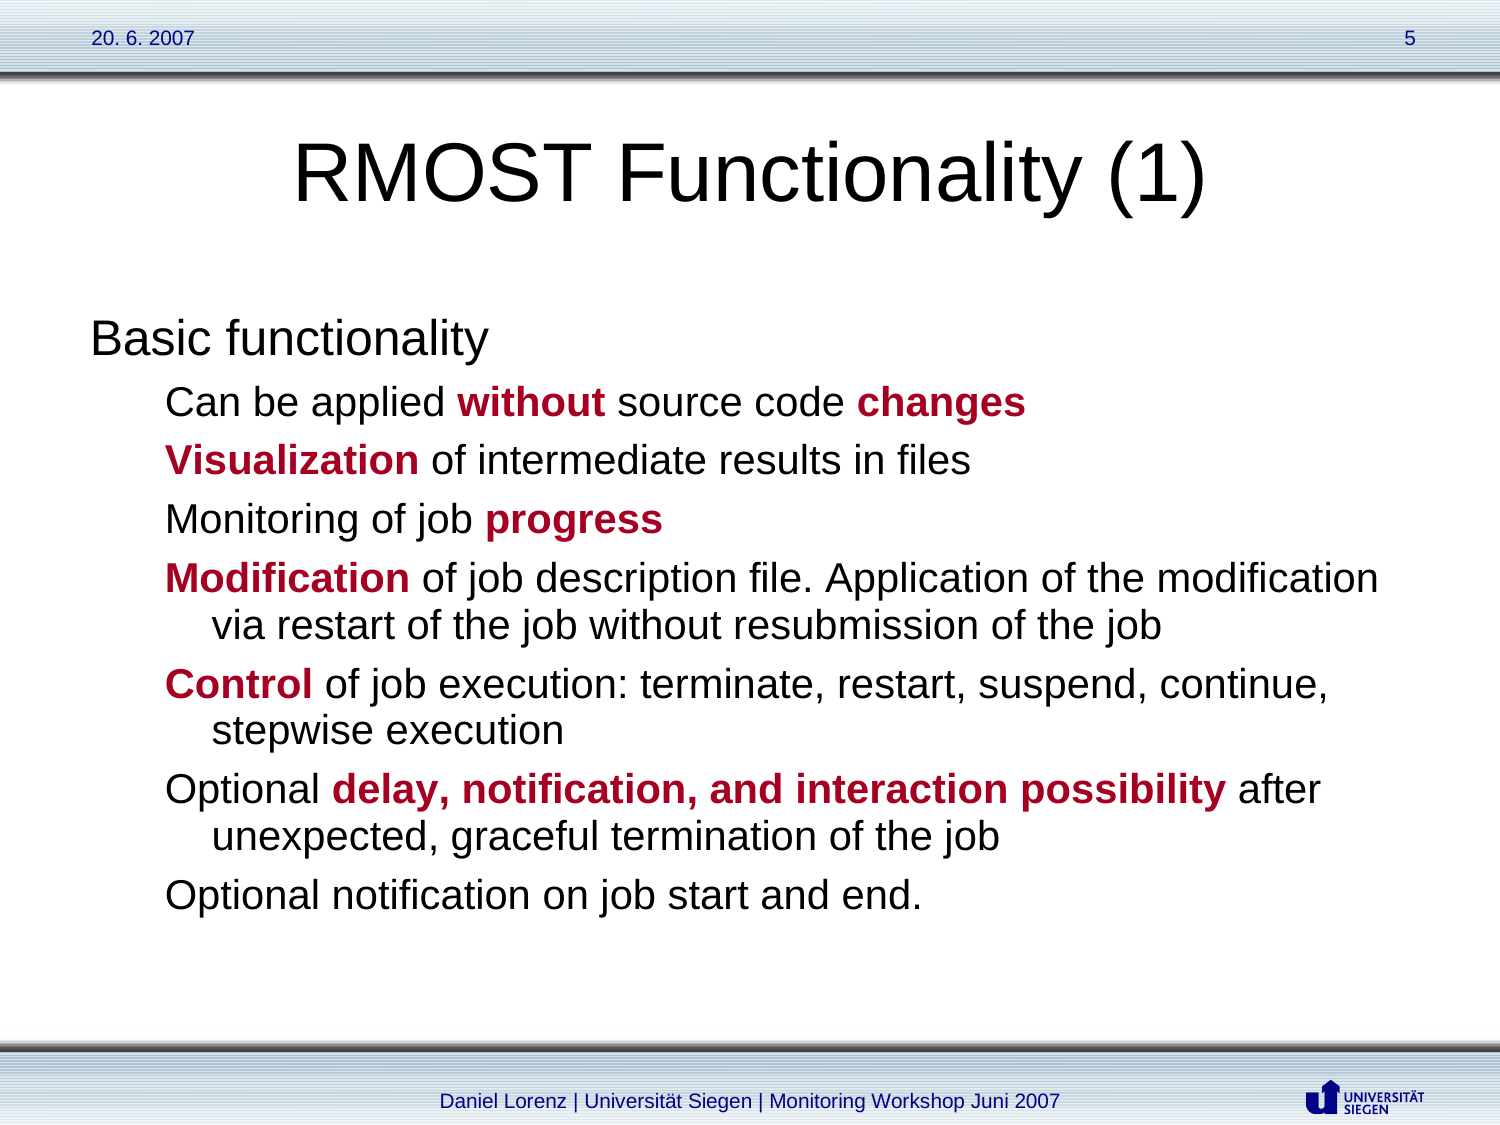

5
20. 6. 2007
# RMOST Functionality (1)
Basic functionality
Can be applied without source code changes
Visualization of intermediate results in files
Monitoring of job progress
Modification of job description file. Application of the modification via restart of the job without resubmission of the job
Control of job execution: terminate, restart, suspend, continue, stepwise execution
Optional delay, notification, and interaction possibility after unexpected, graceful termination of the job
Optional notification on job start and end.
Daniel Lorenz | Universität Siegen | Monitoring Workshop Juni 2007